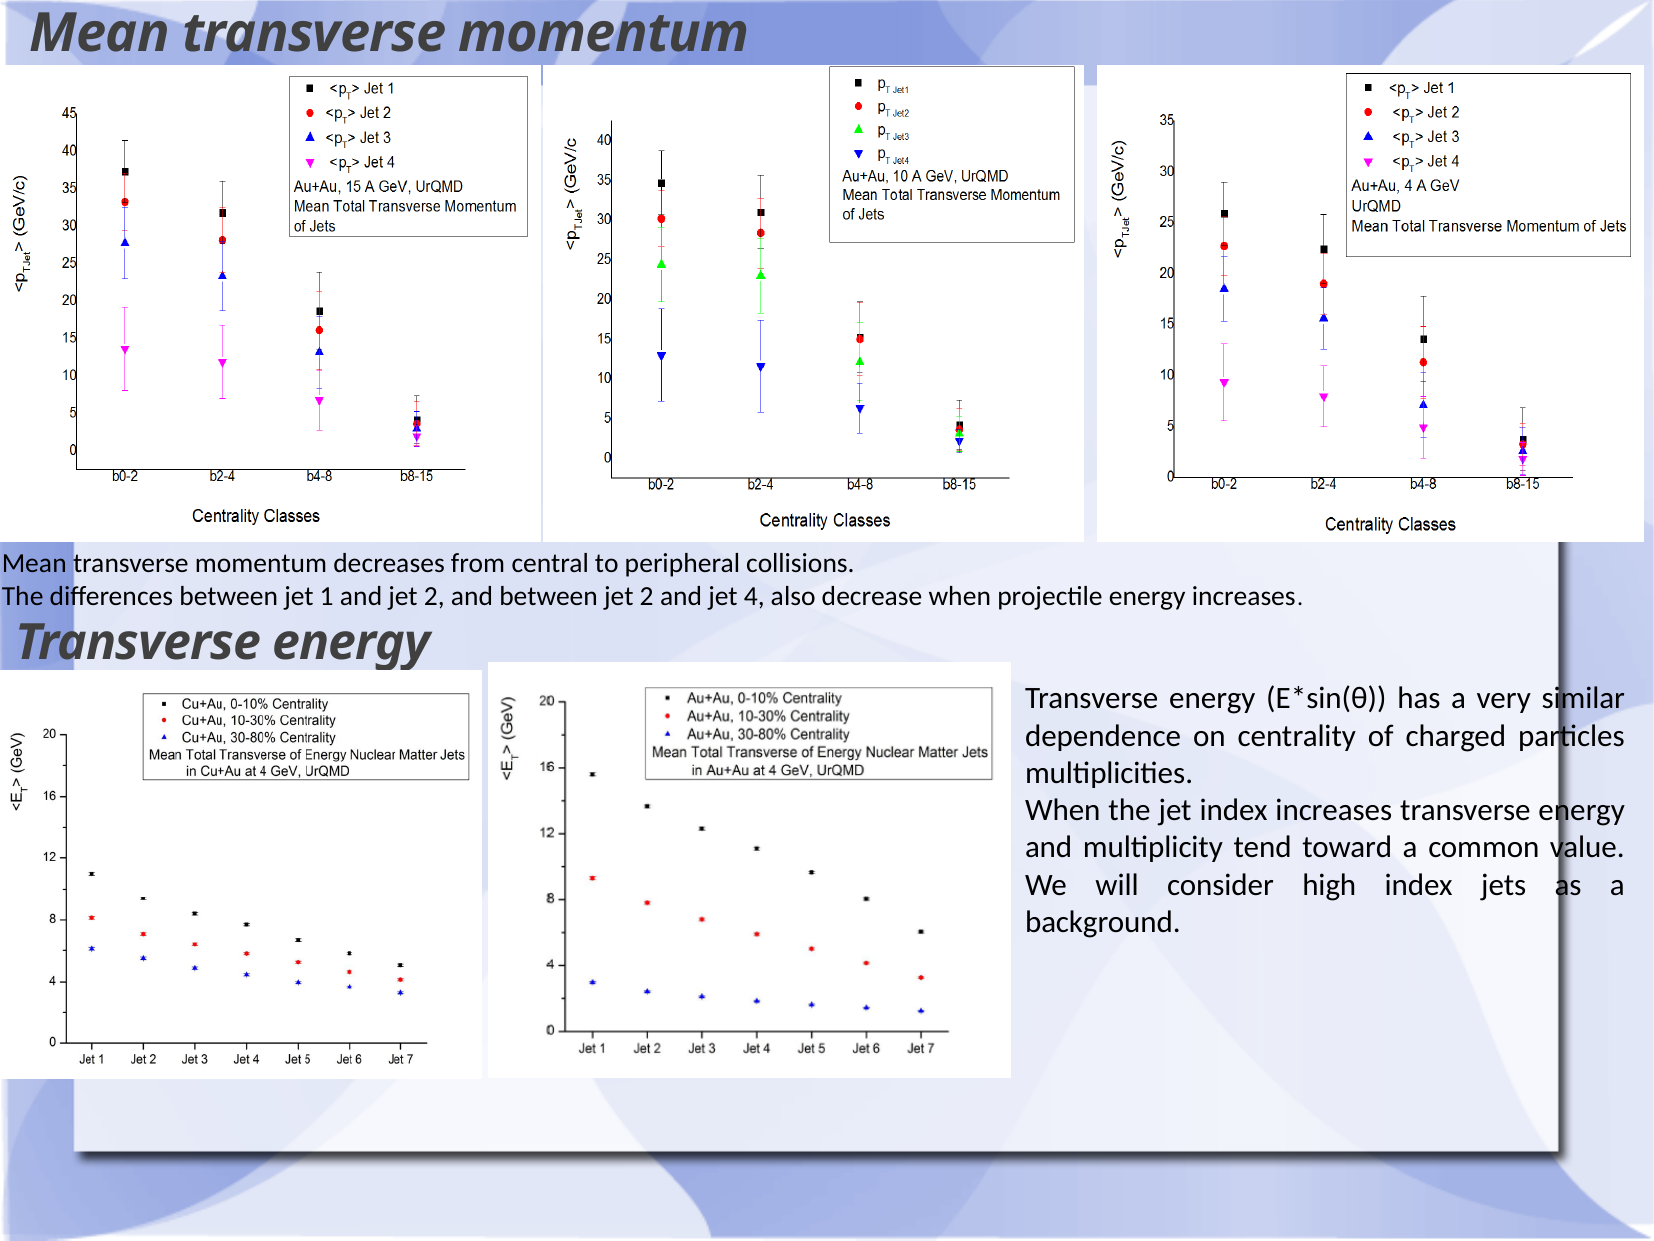

Mean transverse momentum
Mean transverse momentum decreases from central to peripheral collisions.
The differences between jet 1 and jet 2, and between jet 2 and jet 4, also decrease when projectile energy increases.
Transverse energy
Transverse energy (E*sin(θ)) has a very similar dependence on centrality of charged particles multiplicities.
When the jet index increases transverse energy and multiplicity tend toward a common value. We will consider high index jets as a background.